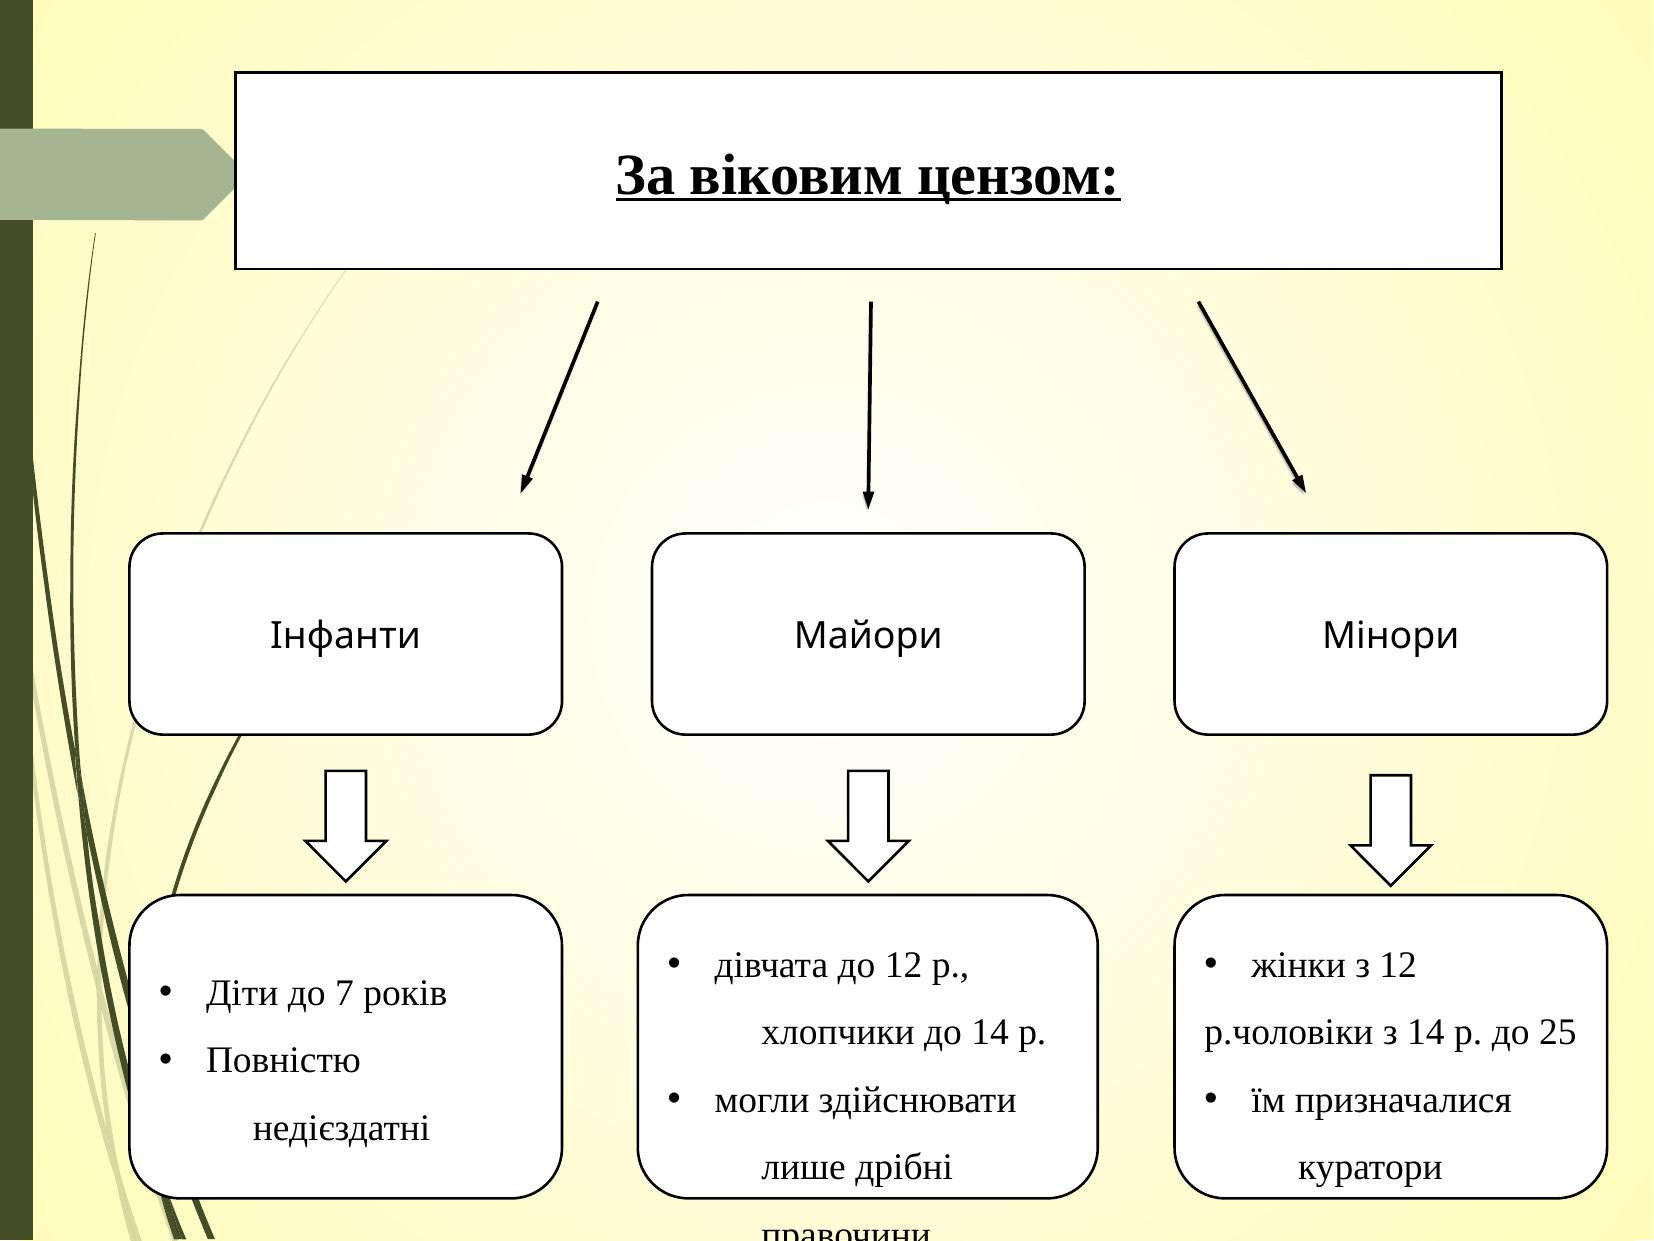

За віковим цензом:
Інфанти
Майори
Мінори
Діти до 7 років
Повністю недієздатні
дівчата до 12 р., хлопчики до 14 р.
могли здійснювати лише дрібні правочини
жінки з 12
р.чоловіки з 14 р. до 25
їм призначалися куратори